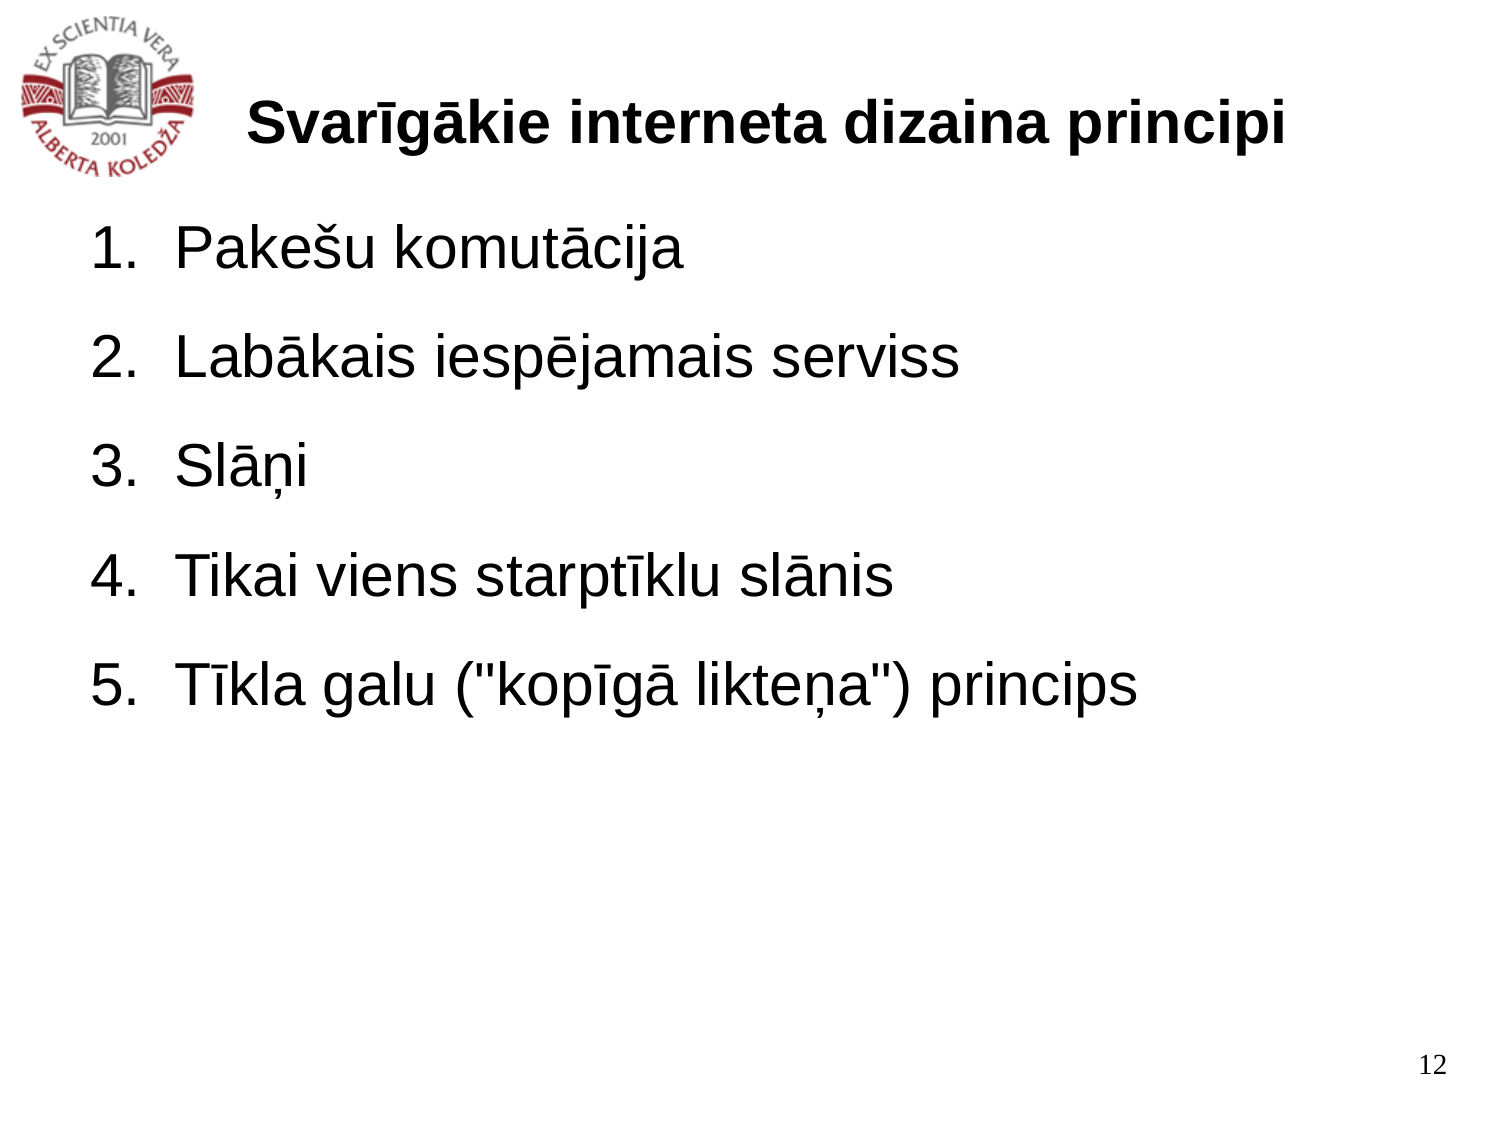

# Svarīgākie interneta dizaina principi
Pakešu komutācija
Labākais iespējamais serviss
Slāņi
Tikai viens starptīklu slānis
Tīkla galu ("kopīgā likteņa") princips
12